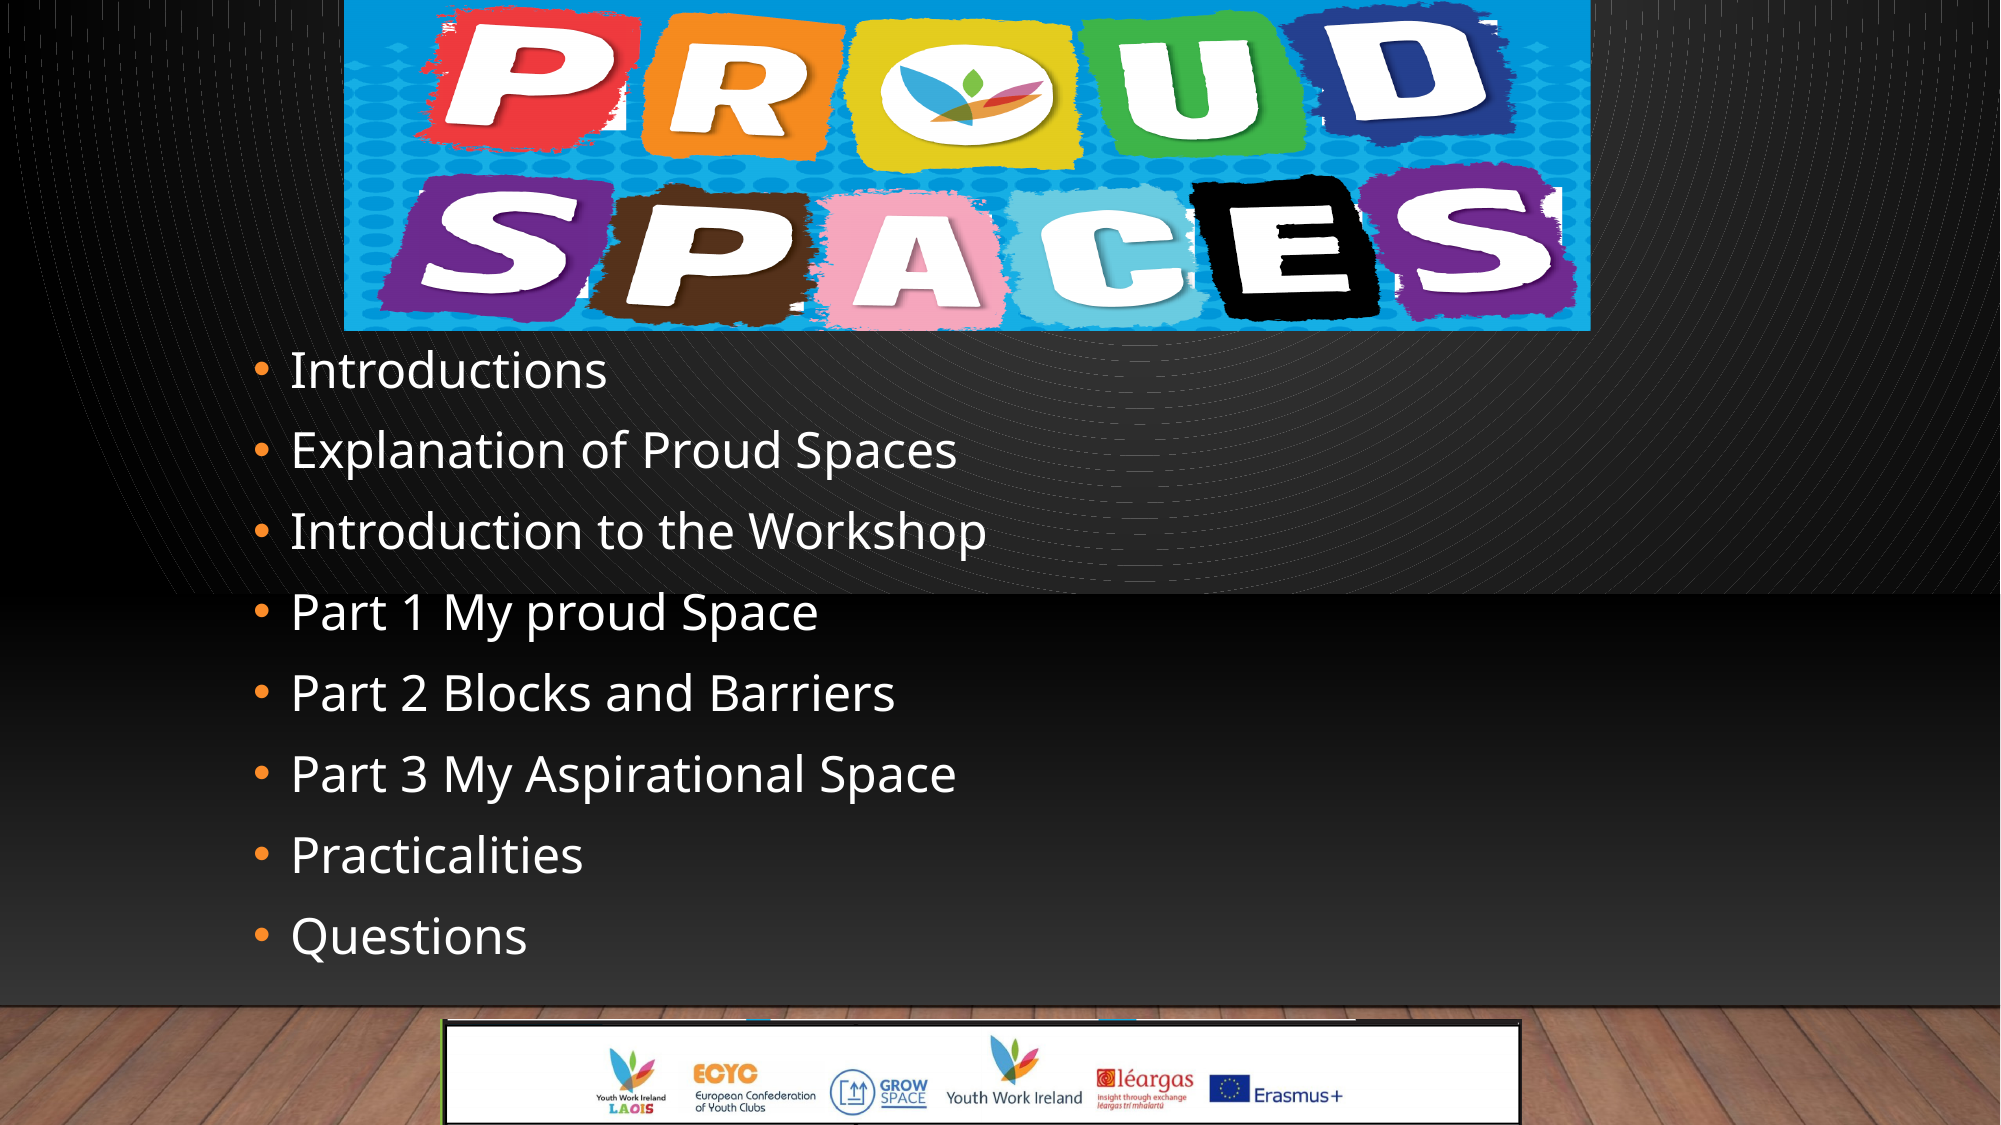

# Introductions
Explanation of Proud Spaces
Introduction to the Workshop
Part 1 My proud Space
Part 2 Blocks and Barriers
Part 3 My Aspirational Space
Practicalities
Questions